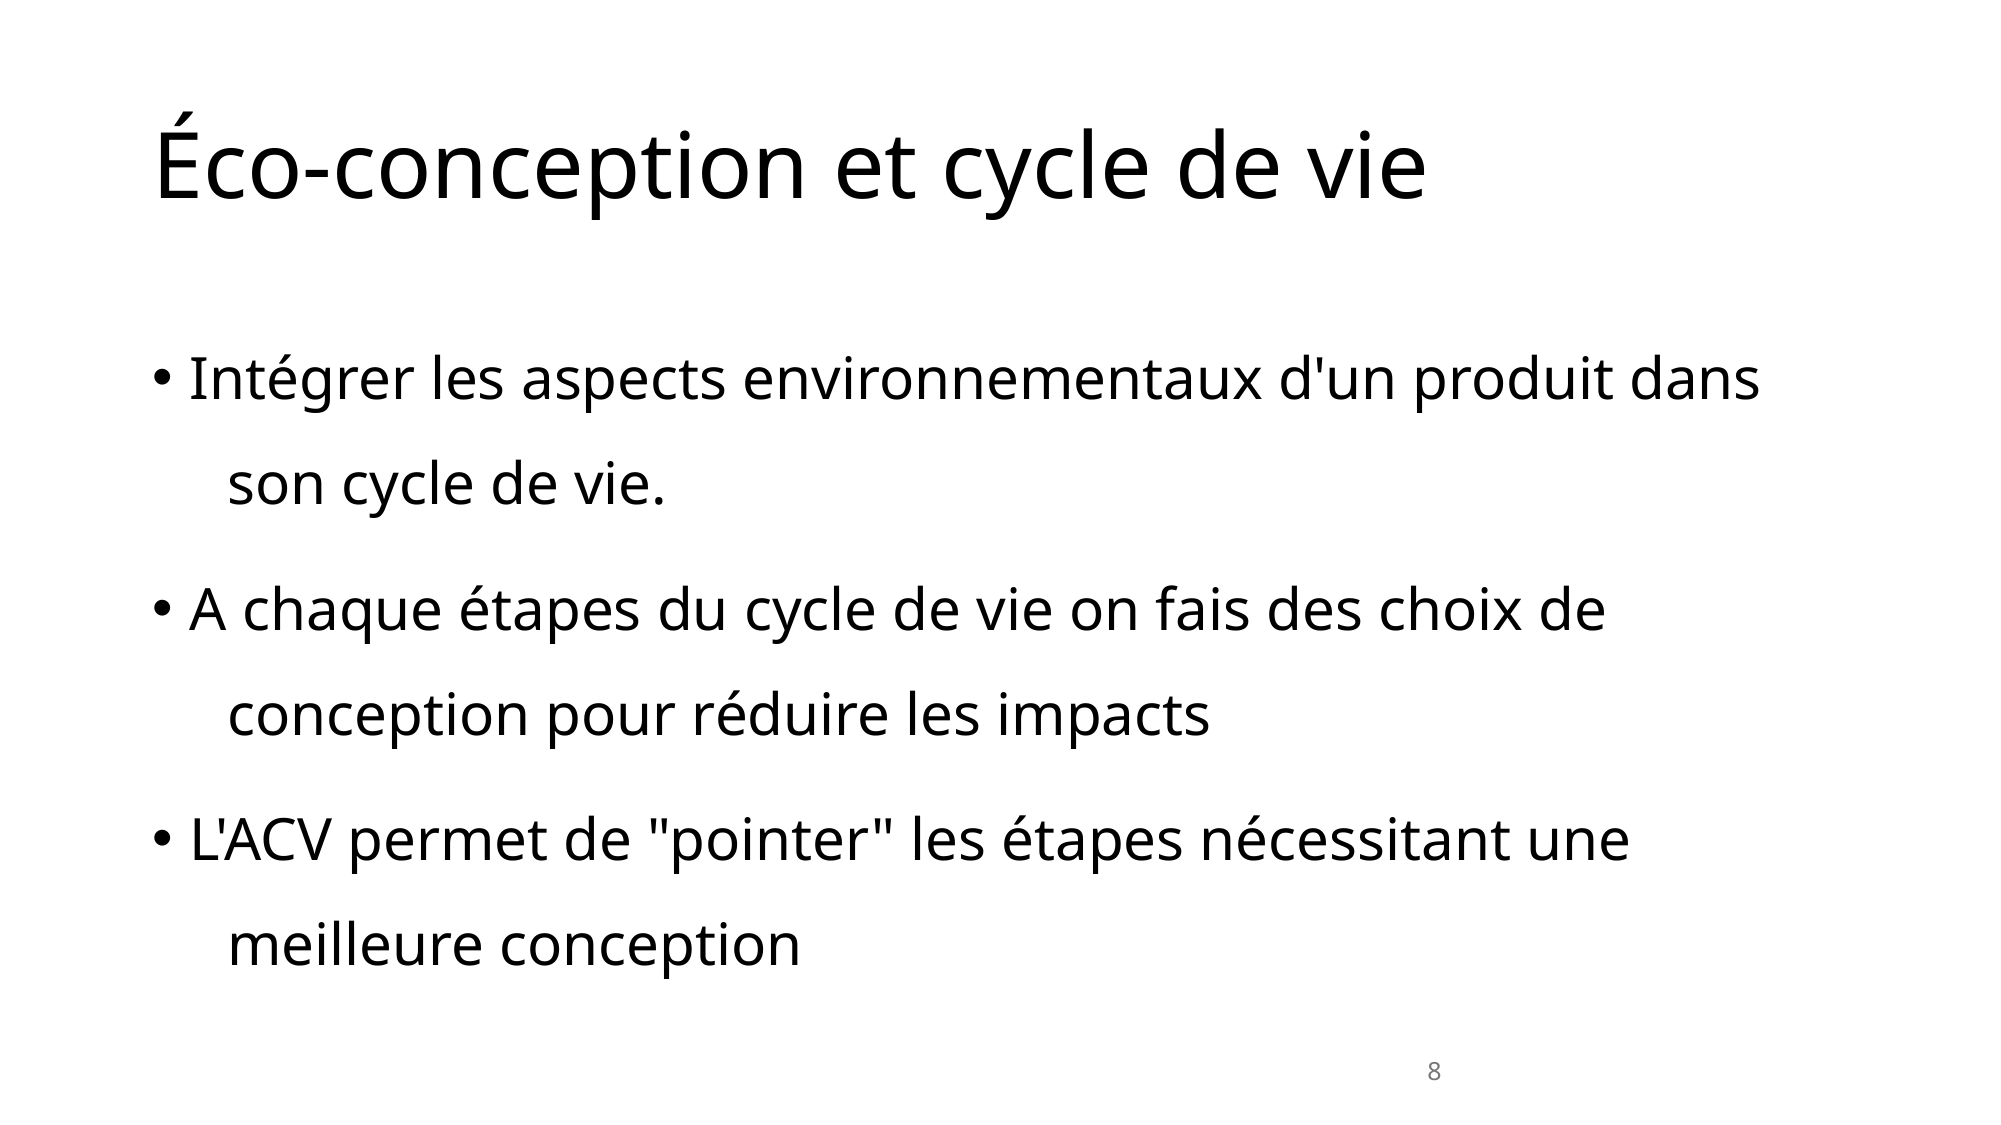

# Éco-conception et cycle de vie
Intégrer les aspects environnementaux d'un produit dans son cycle de vie.
A chaque étapes du cycle de vie on fais des choix de conception pour réduire les impacts
L'ACV permet de "pointer" les étapes nécessitant une meilleure conception